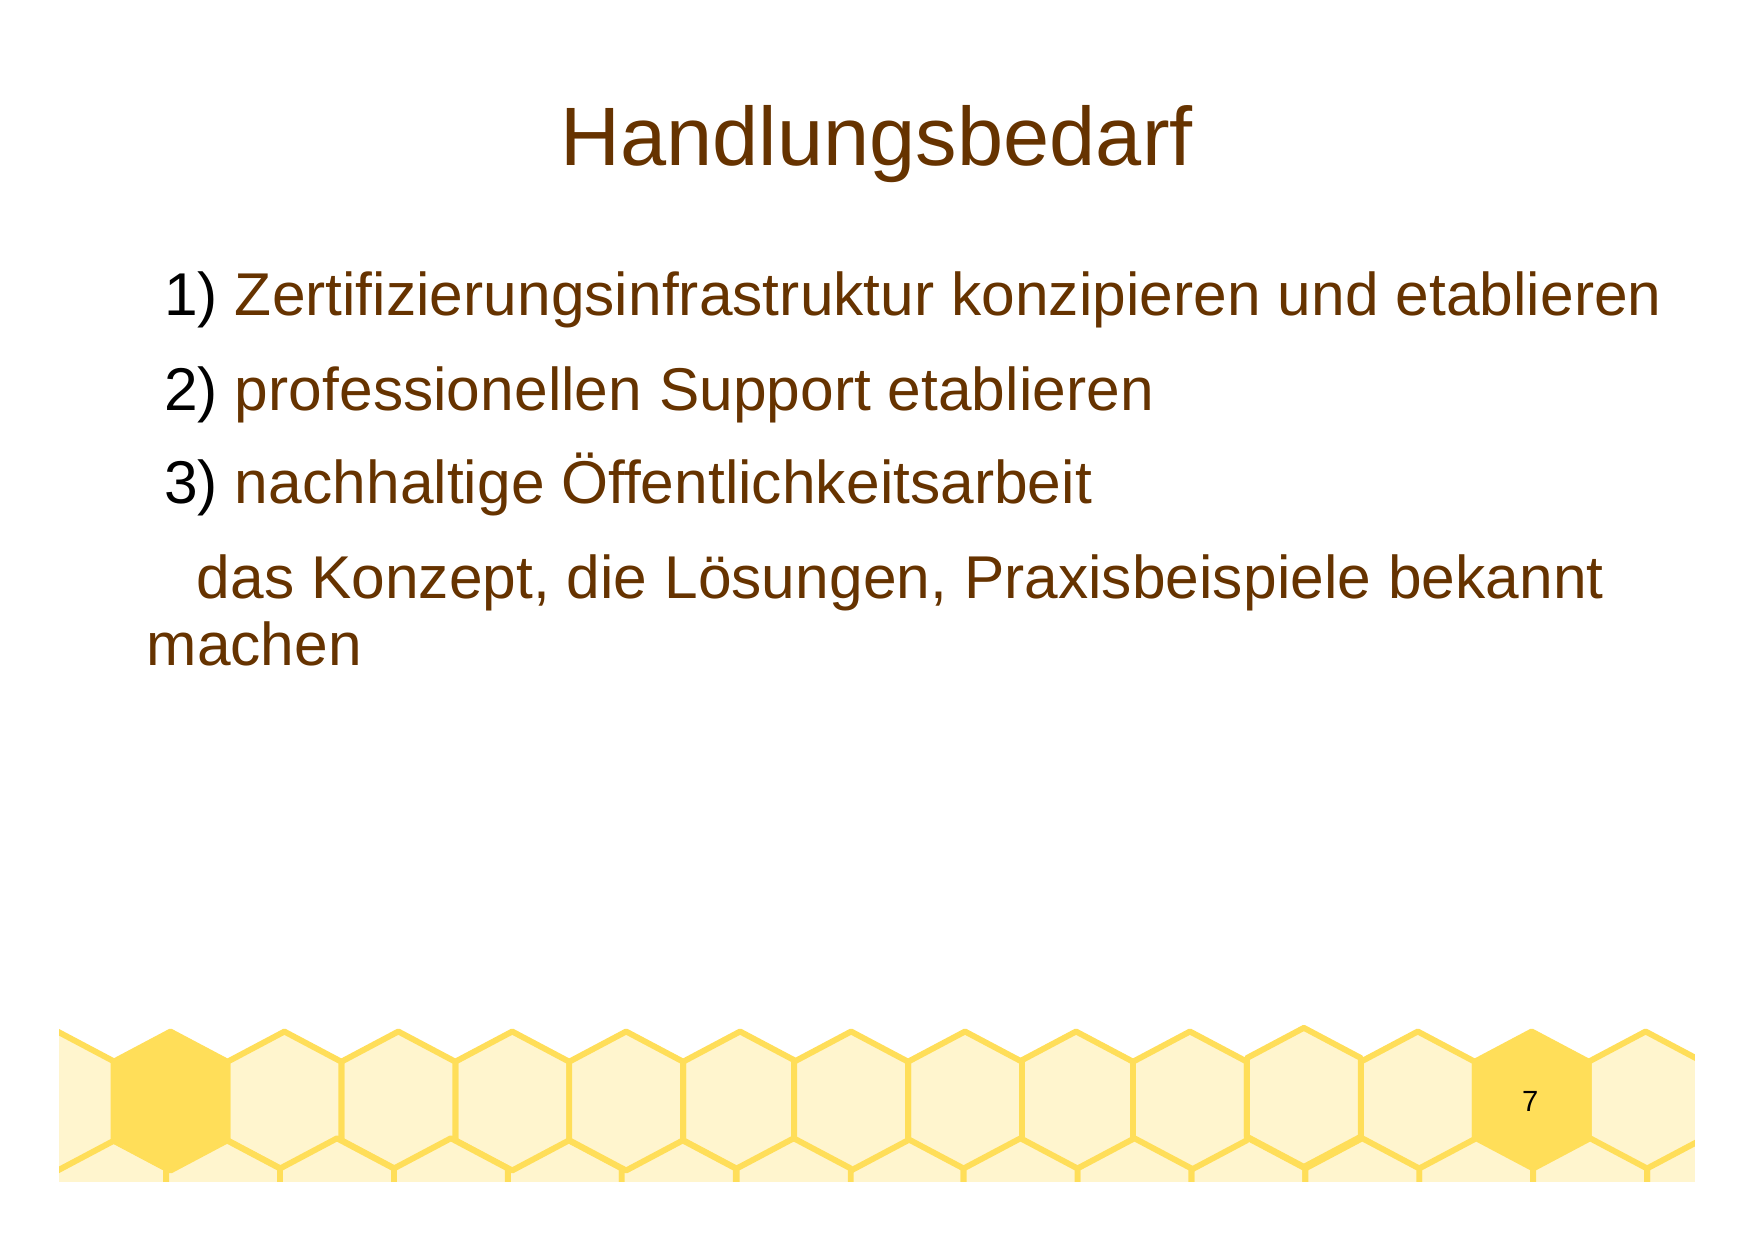

# Handlungsbedarf
 Zertifizierungsinfrastruktur konzipieren und etablieren
 professionellen Support etablieren
 nachhaltige Öffentlichkeitsarbeit
 das Konzept, die Lösungen, Praxisbeispiele bekannt machen